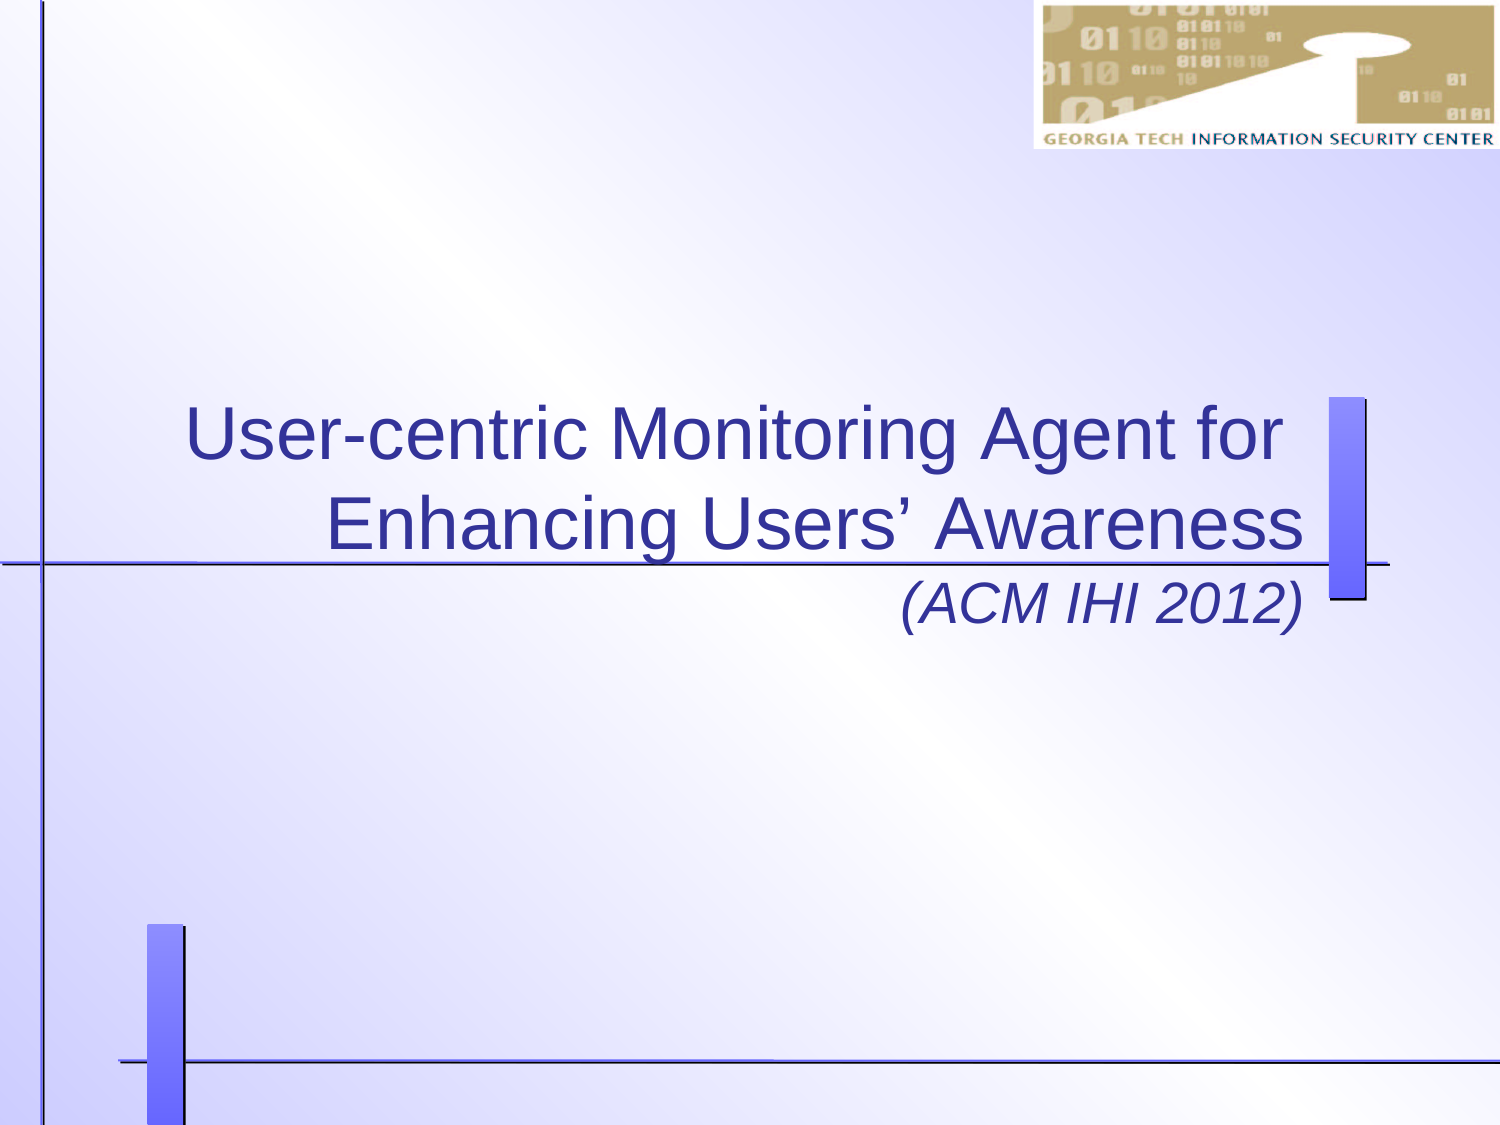

User-centric Monitoring Agent for
Enhancing Users’ Awareness
(ACM IHI 2012)